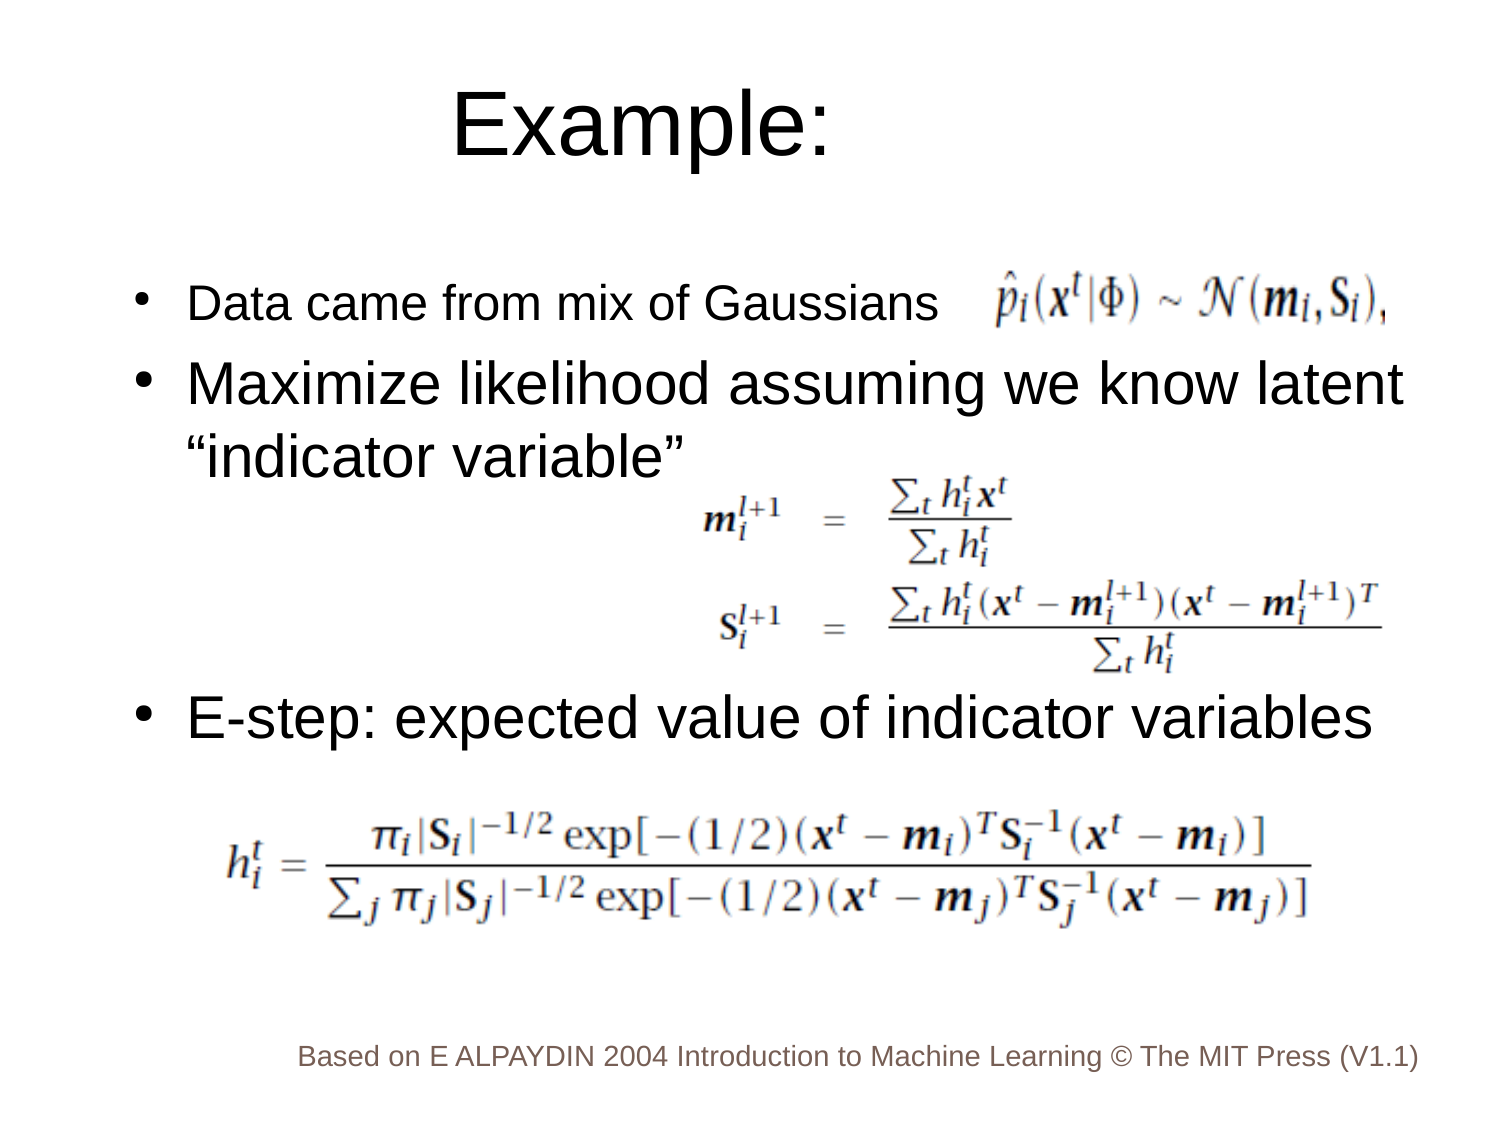

# Example:
Data came from mix of Gaussians
Maximize likelihood assuming we know latent “indicator variable”
E-step: expected value of indicator variables
Based on E ALPAYDIN 2004 Introduction to Machine Learning © The MIT Press (V1.1)